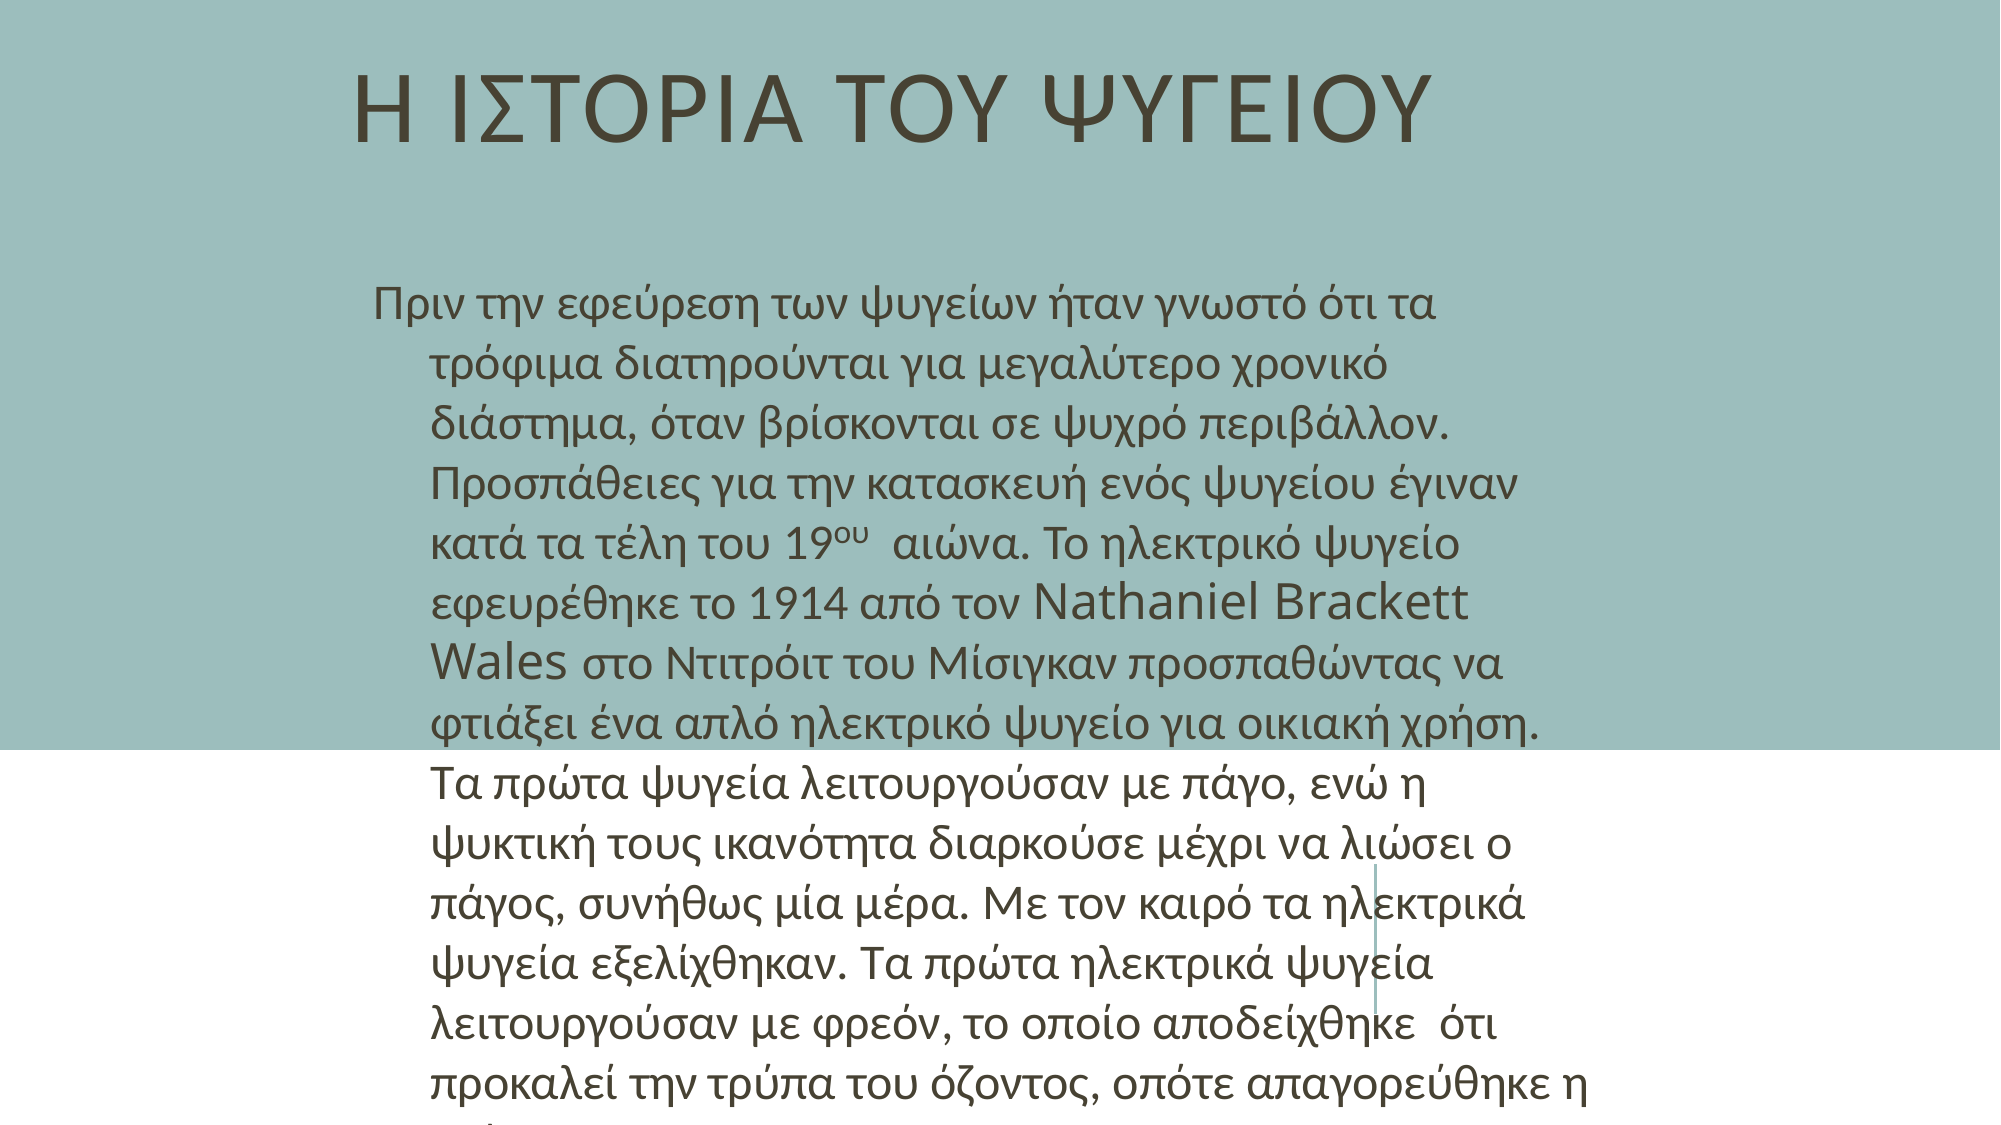

# Η ιστορια του ψυγειου
Πριν την εφεύρεση των ψυγείων ήταν γνωστό ότι τα τρόφιμα διατηρούνται για μεγαλύτερο χρονικό διάστημα, όταν βρίσκονται σε ψυχρό περιβάλλον. Προσπάθειες για την κατασκευή ενός ψυγείου έγιναν κατά τα τέλη του 19ου αιώνα. Το ηλεκτρικό ψυγείο εφευρέθηκε το 1914 από τον Nathaniel Brackett Wales στο Ντιτρόιτ του Μίσιγκαν προσπαθώντας να φτιάξει ένα απλό ηλεκτρικό ψυγείο για οικιακή χρήση. Τα πρώτα ψυγεία λειτουργούσαν με πάγο, ενώ η ψυκτική τους ικανότητα διαρκούσε μέχρι να λιώσει ο πάγος, συνήθως μία μέρα. Με τον καιρό τα ηλεκτρικά ψυγεία εξελίχθηκαν. Τα πρώτα ηλεκτρικά ψυγεία λειτουργούσαν με φρεόν, το οποίο αποδείχθηκε ότι προκαλεί την τρύπα του όζοντος, οπότε απαγορεύθηκε η χρήση τους.